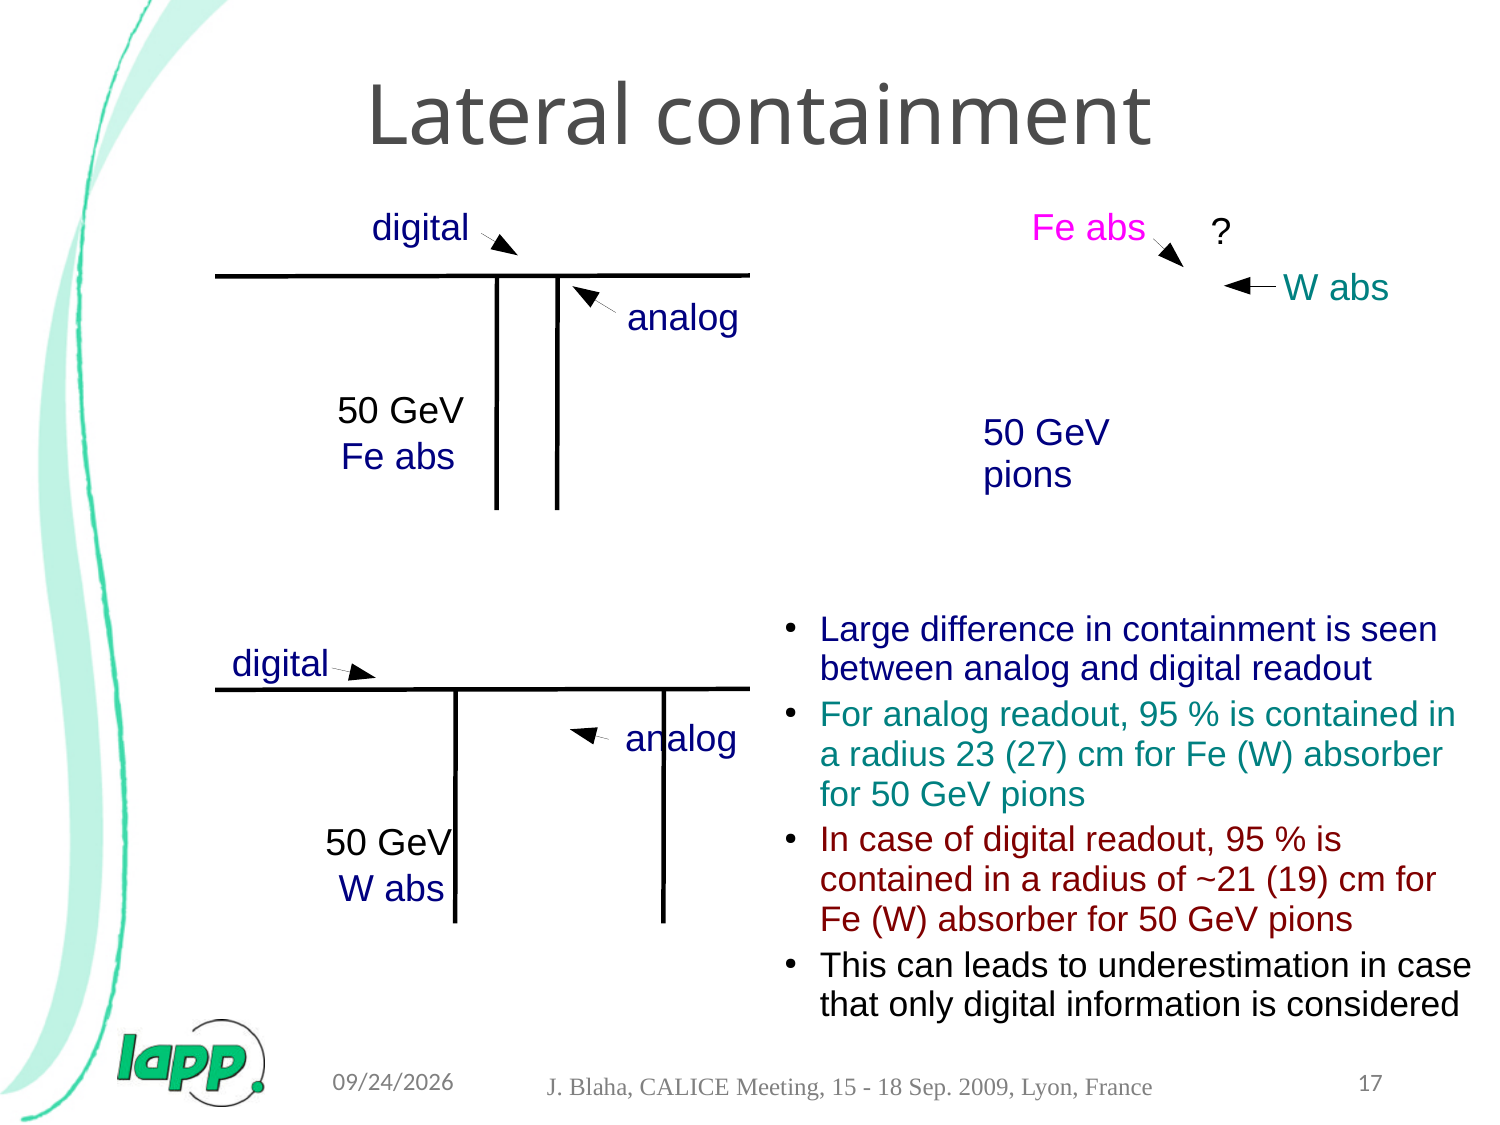

Lateral containment
#
digital
Fe abs
?
W abs
analog
50 GeV
50 GeV pions
Fe abs
Large difference in containment is seen between analog and digital readout
For analog readout, 95 % is contained in a radius 23 (27) cm for Fe (W) absorber for 50 GeV pions
In case of digital readout, 95 % is contained in a radius of ~21 (19) cm for Fe (W) absorber for 50 GeV pions
This can leads to underestimation in case that only digital information is considered
digital
analog
50 GeV
W abs
17
J. Blaha, CALICE Meeting, 15 - 18 Sep. 2009, Lyon, France